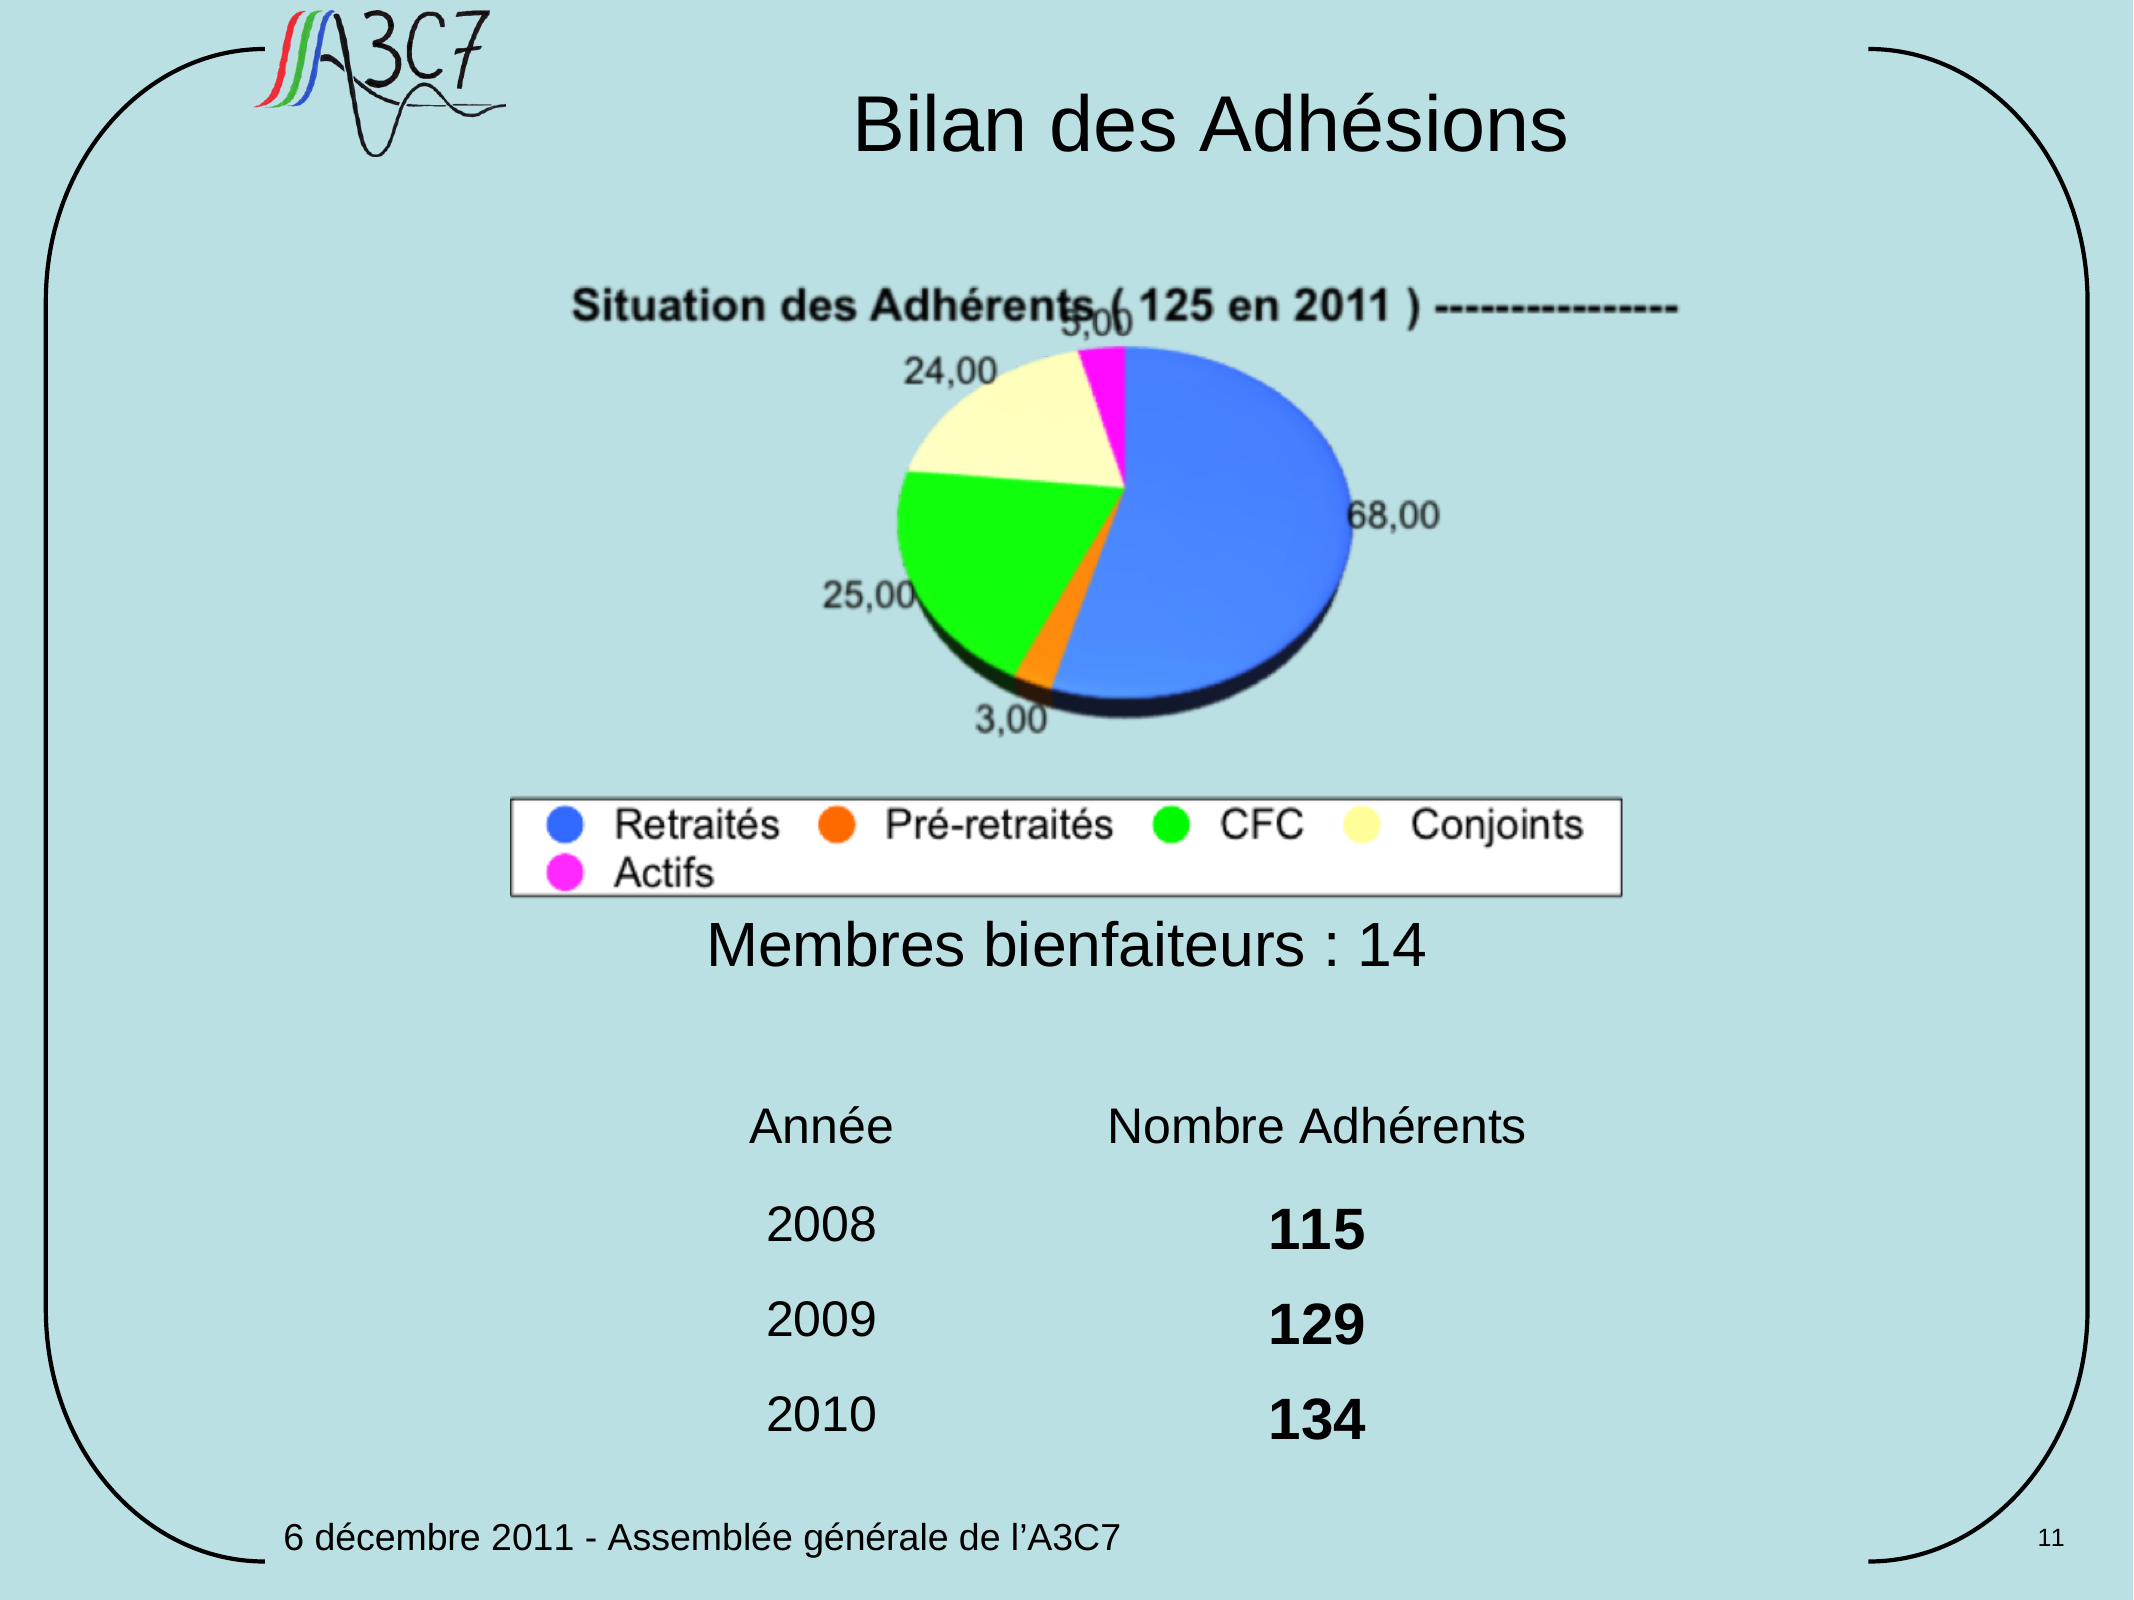

# Bilan des Adhésions
Membres bienfaiteurs : 14
| Année | Nombre Adhérents |
| --- | --- |
| 2008 | 115 |
| 2009 | 129 |
| 2010 | 134 |
6 décembre 2011 - Assemblée générale de l’A3C7
11